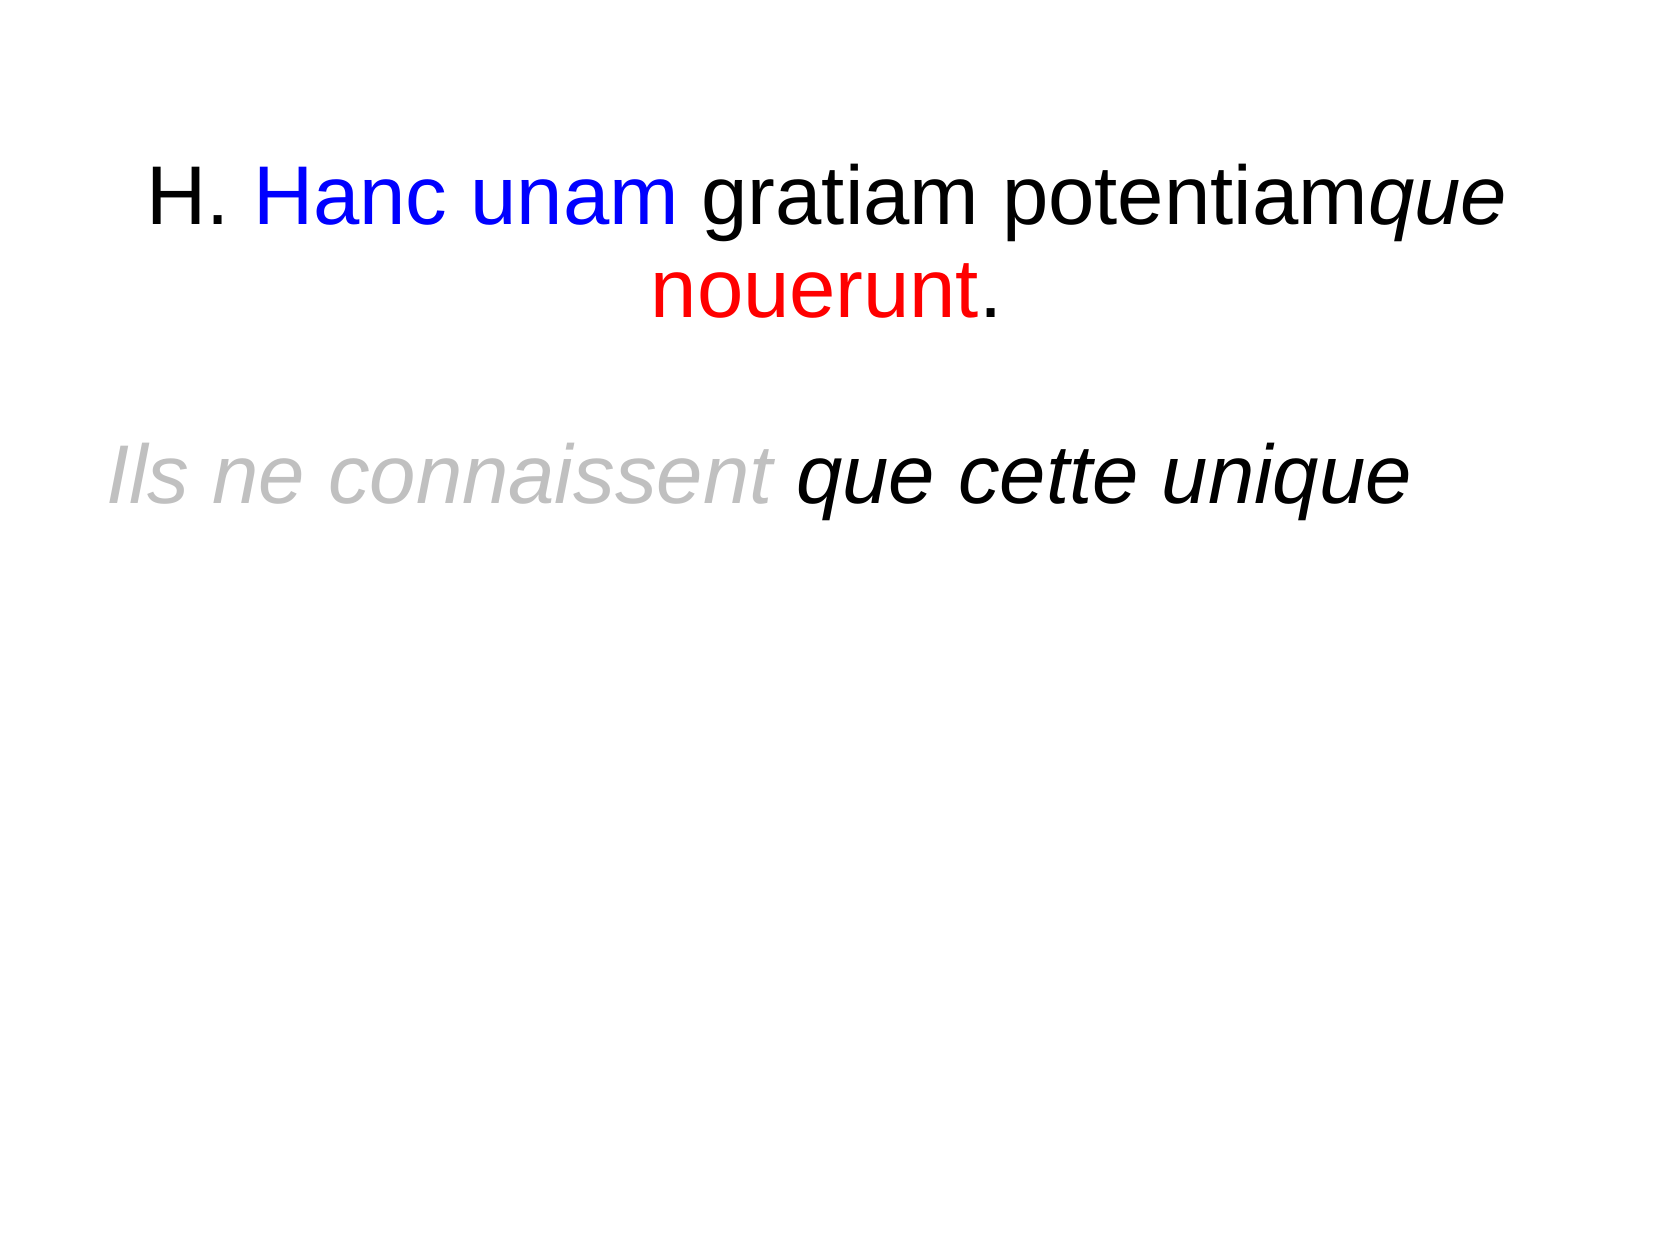

# H. Hanc unam gratiam potentiamque nouerunt.
 Ils ne connaissent que cette unique